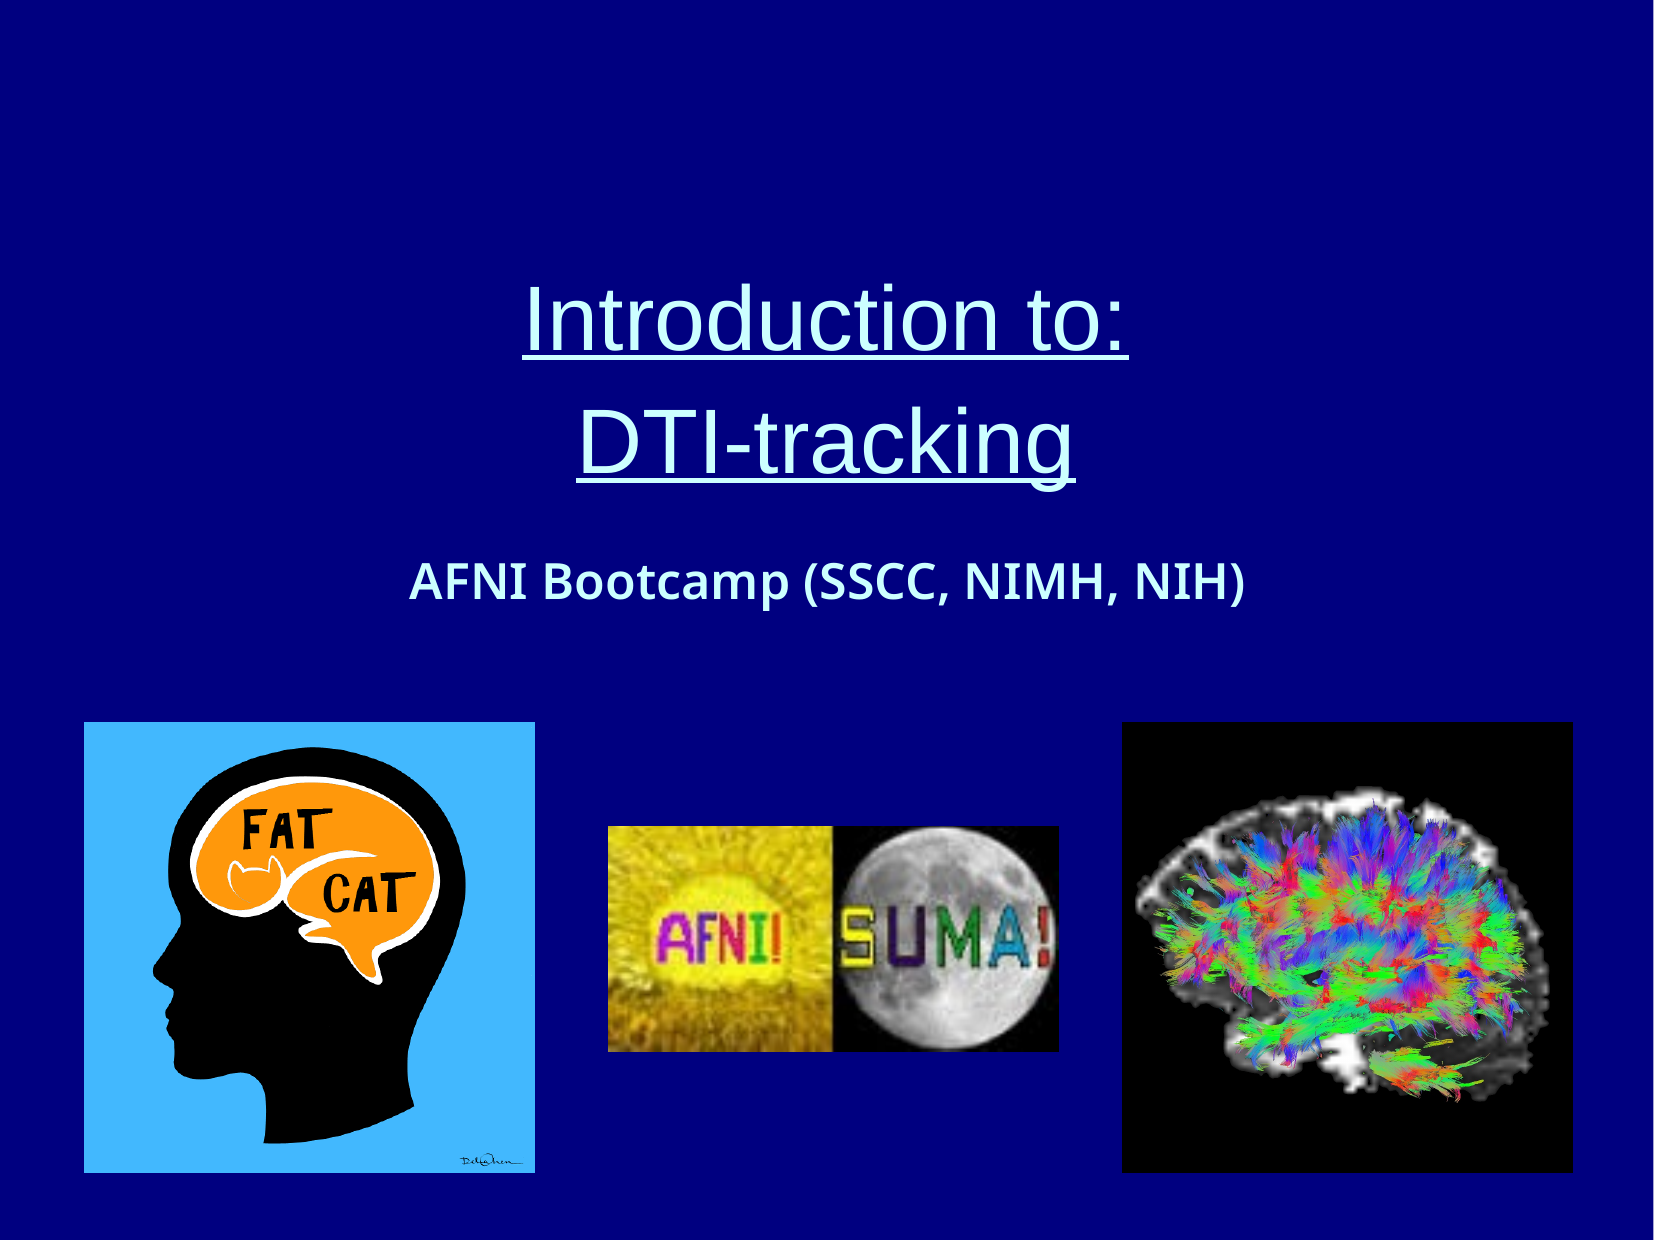

# Introduction to: DTI-tracking
AFNI Bootcamp (SSCC, NIMH, NIH)